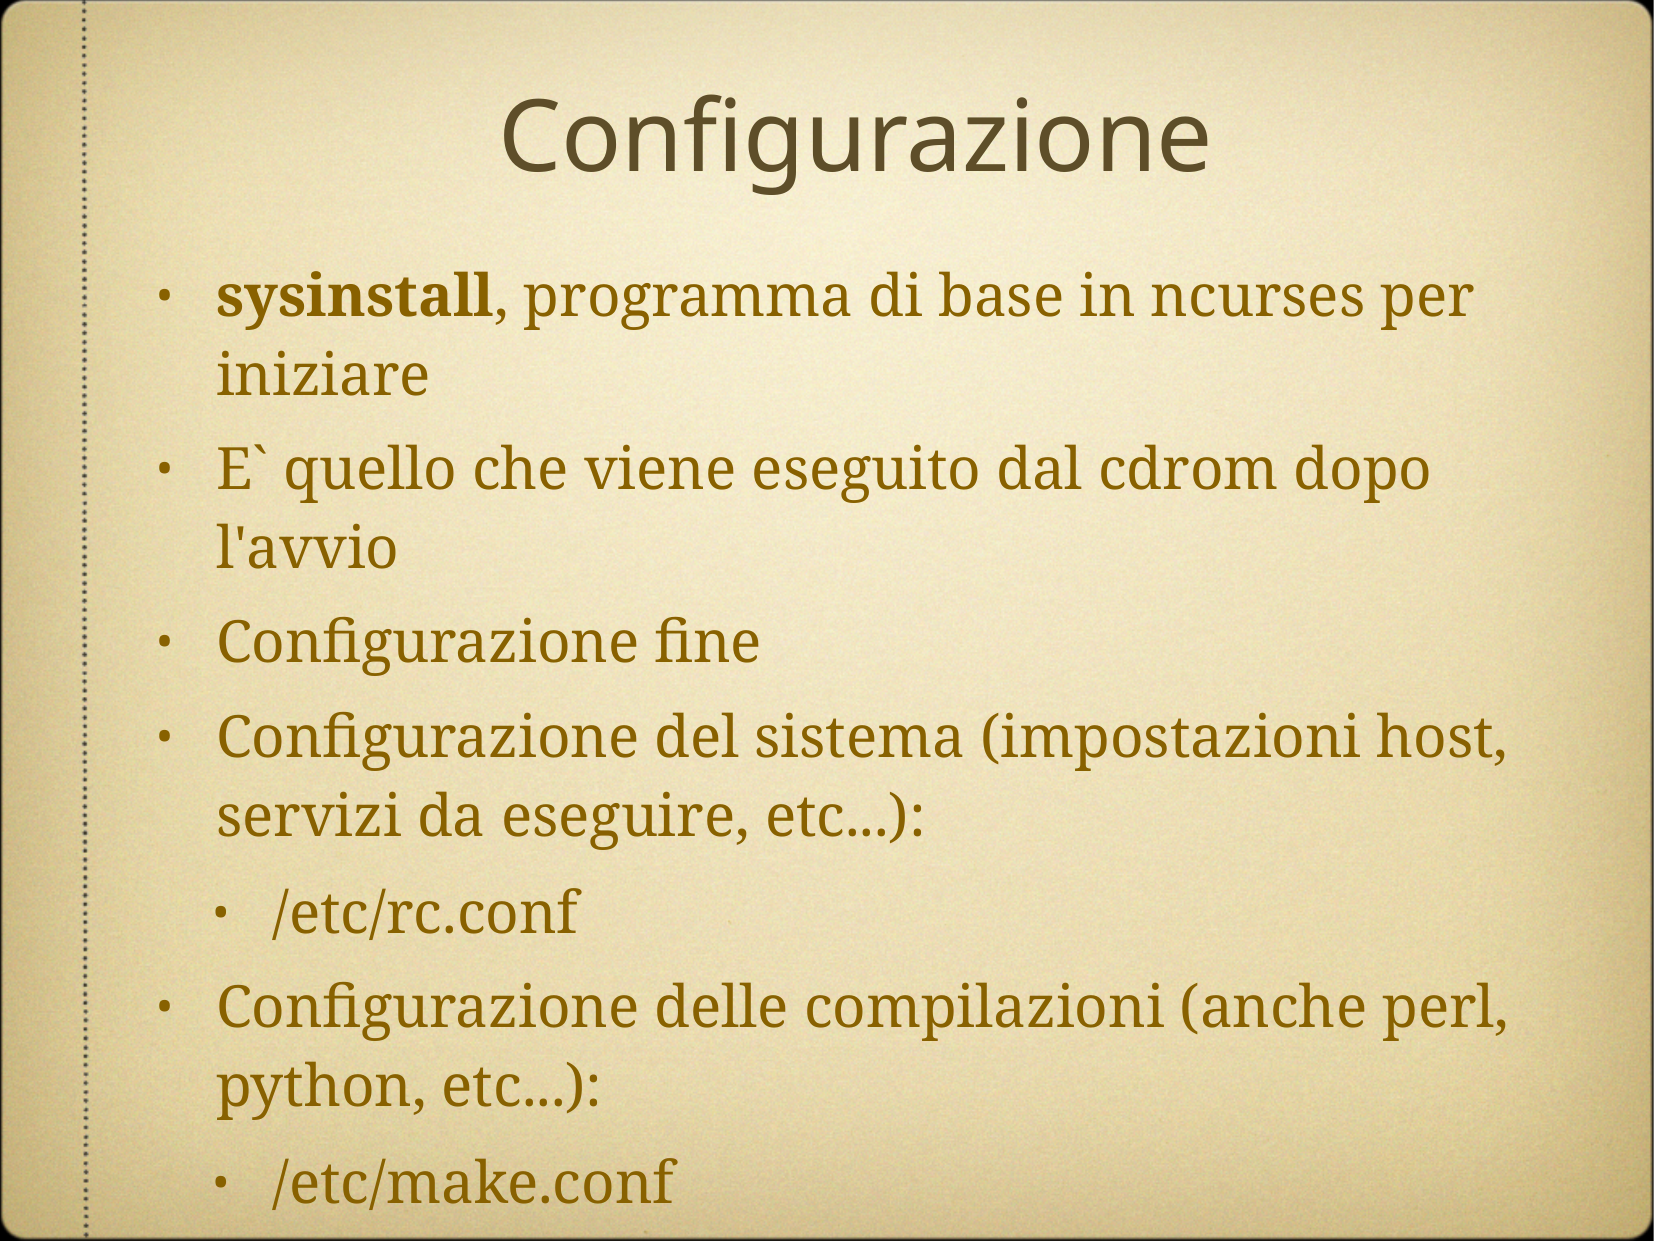

# Configurazione
sysinstall, programma di base in ncurses per iniziare
E` quello che viene eseguito dal cdrom dopo l'avvio
Configurazione fine
Configurazione del sistema (impostazioni host, servizi da eseguire, etc...):
/etc/rc.conf
Configurazione delle compilazioni (anche perl, python, etc...):
/etc/make.conf
Configurazione dell'avvio:
/boot/loader.conf